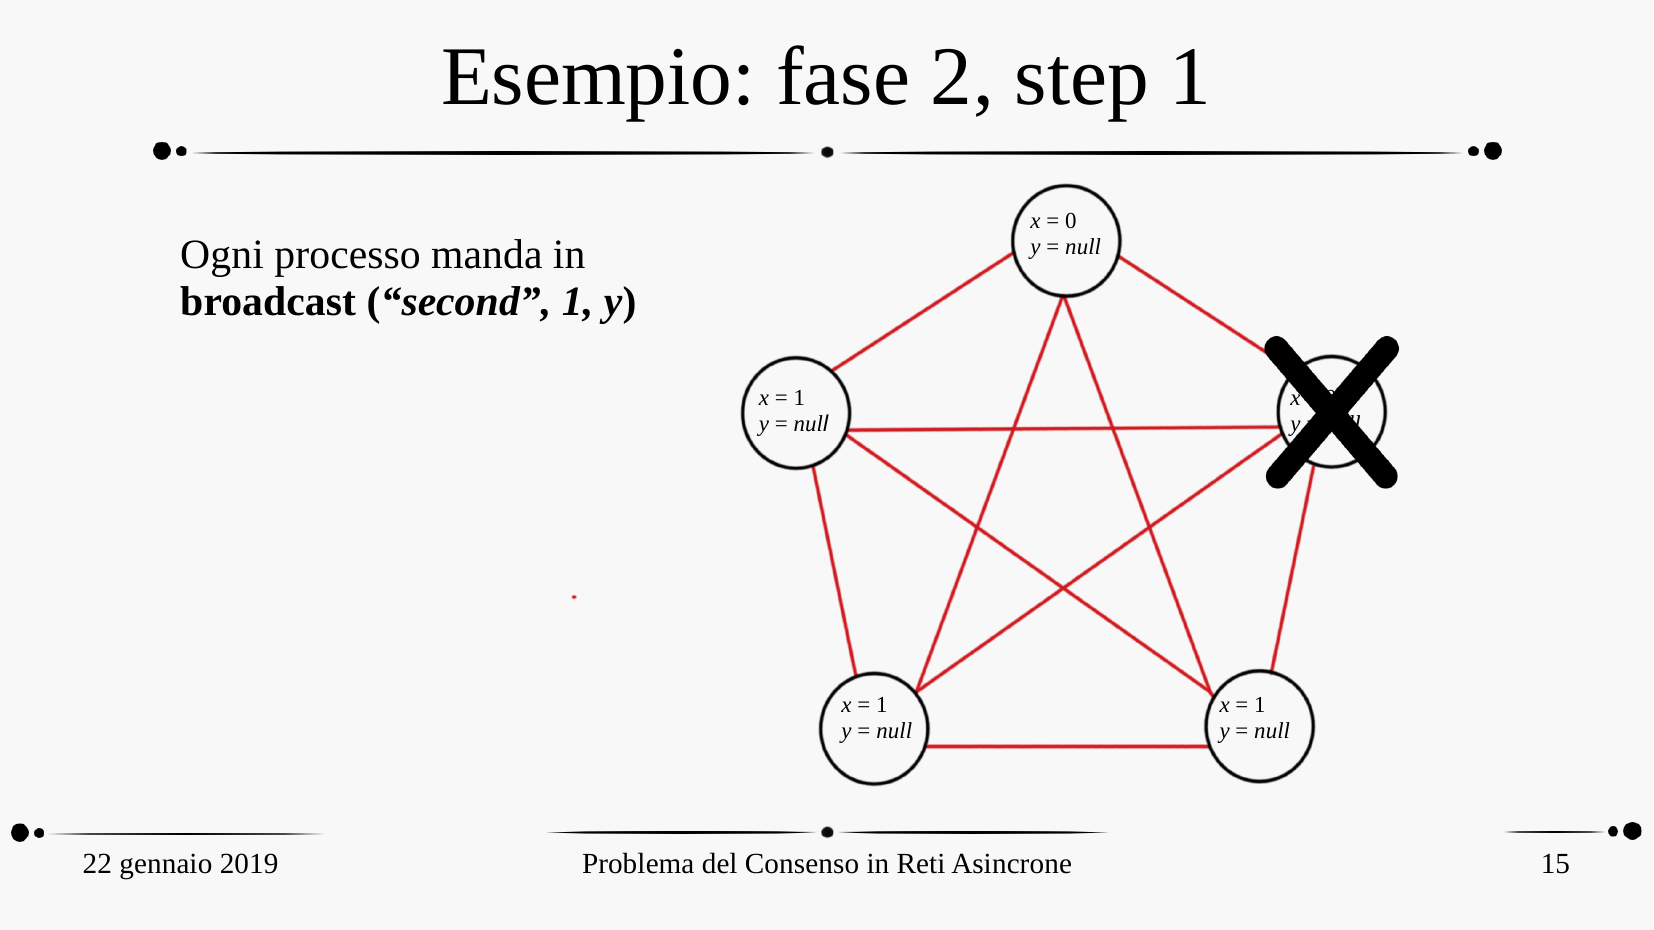

# Esempio: fase 2, step 1
x = 0
y = null
Ogni processo manda in broadcast (“second”, 1, y)
x = 1
y = null
x = 0
y = null
x = 1
y = null
x = 1
y = null
22 gennaio 2019
Problema del Consenso in Reti Asincrone
15